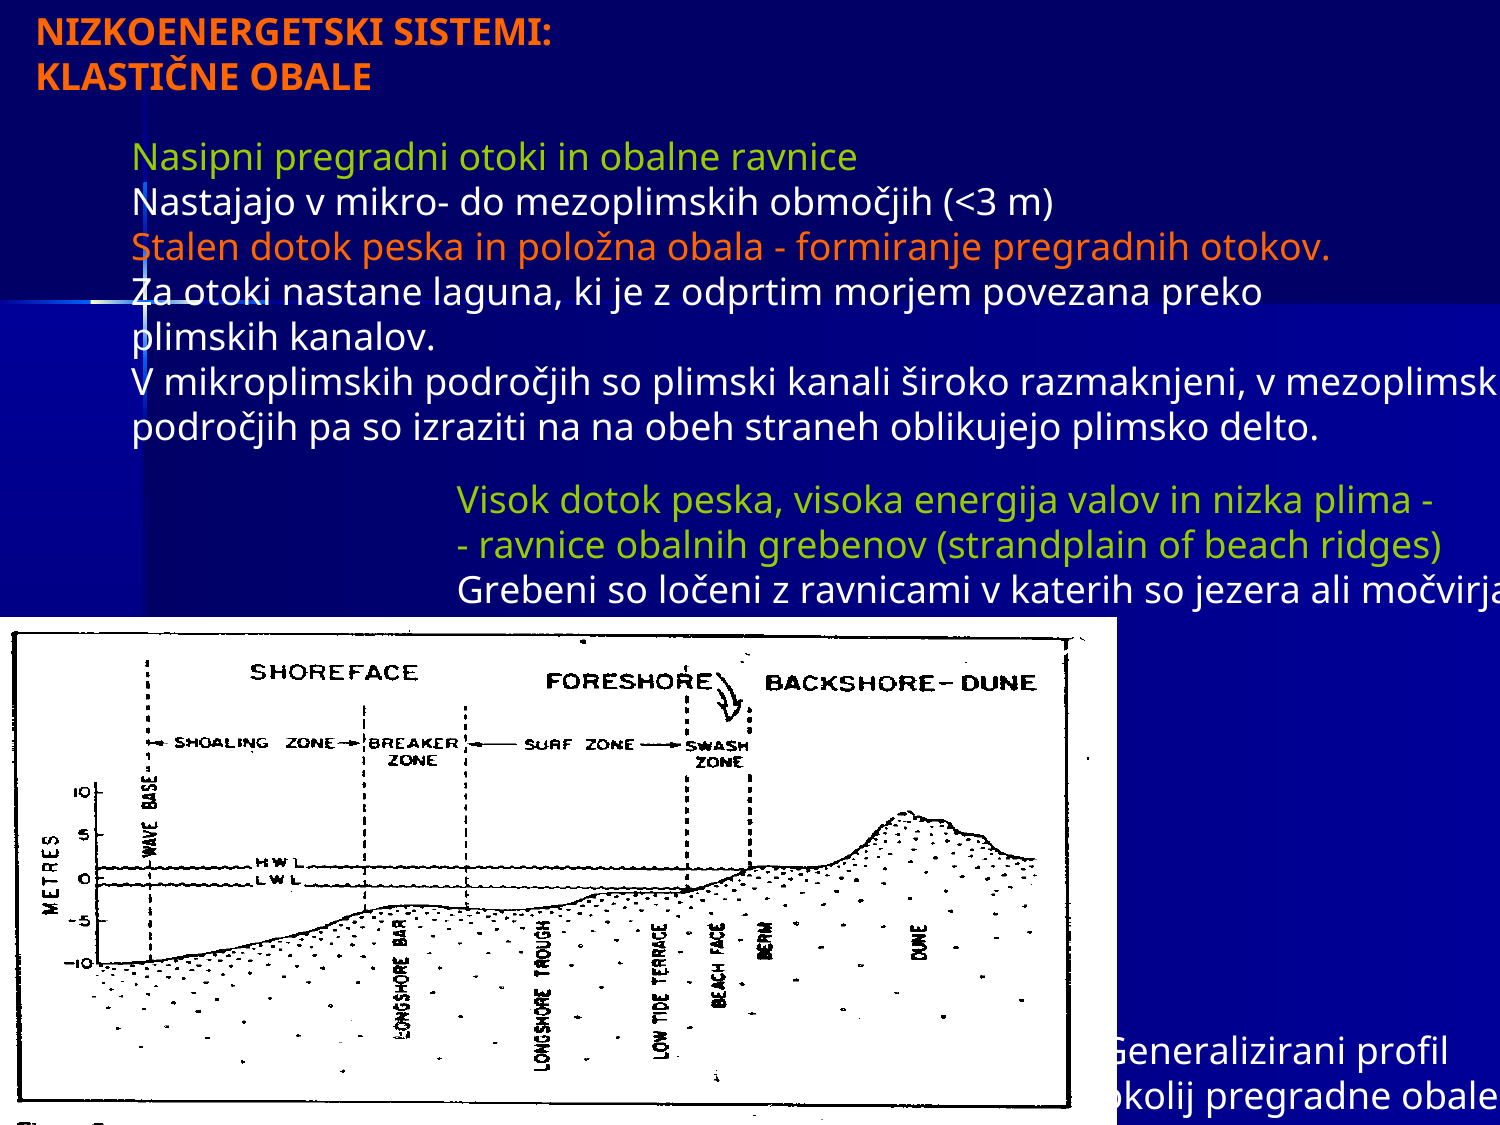

NIZKOENERGETSKI SISTEMI:
KLASTIČNE OBALE
Nasipni pregradni otoki in obalne ravnice
Nastajajo v mikro- do mezoplimskih območjih (<3 m)
Stalen dotok peska in položna obala - formiranje pregradnih otokov.
Za otoki nastane laguna, ki je z odprtim morjem povezana preko
plimskih kanalov.
V mikroplimskih področjih so plimski kanali široko razmaknjeni, v mezoplimskih
področjih pa so izraziti na na obeh straneh oblikujejo plimsko delto.
Visok dotok peska, visoka energija valov in nizka plima -
- ravnice obalnih grebenov (strandplain of beach ridges)
Grebeni so ločeni z ravnicami v katerih so jezera ali močvirja
Generalizirani profil
okolij pregradne obale